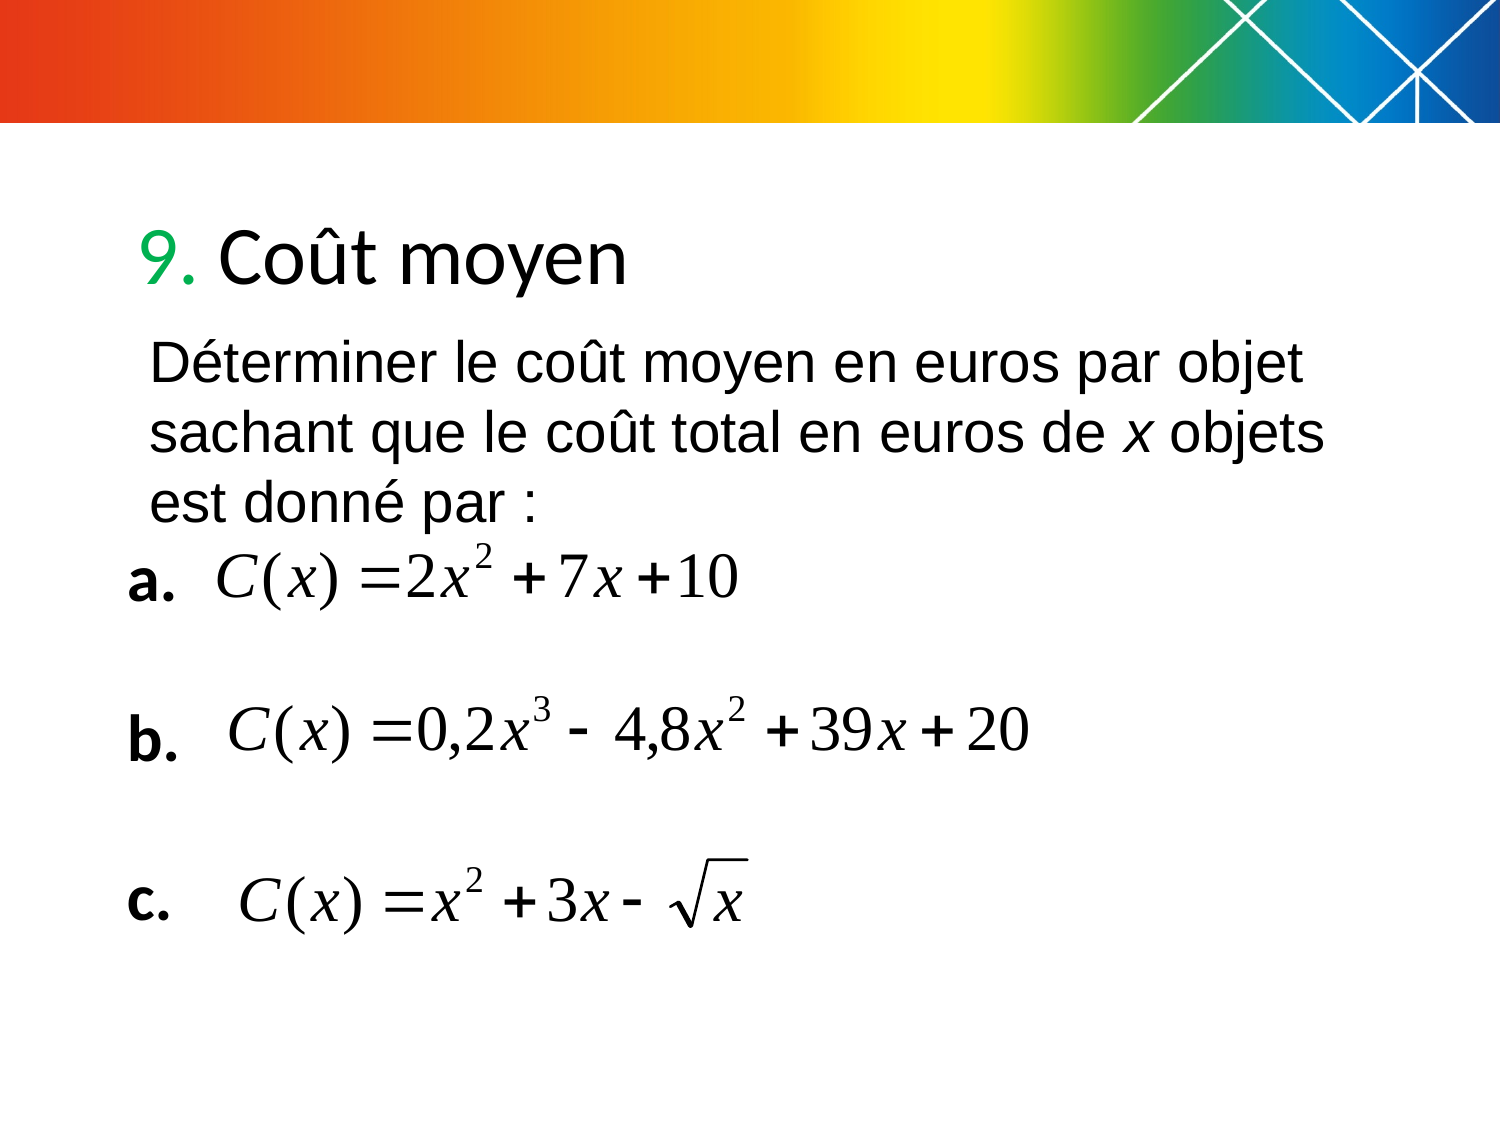

9. Coût moyen
Déterminer le coût moyen en euros par objet
sachant que le coût total en euros de x objets
est donné par :
a.
b.
c.